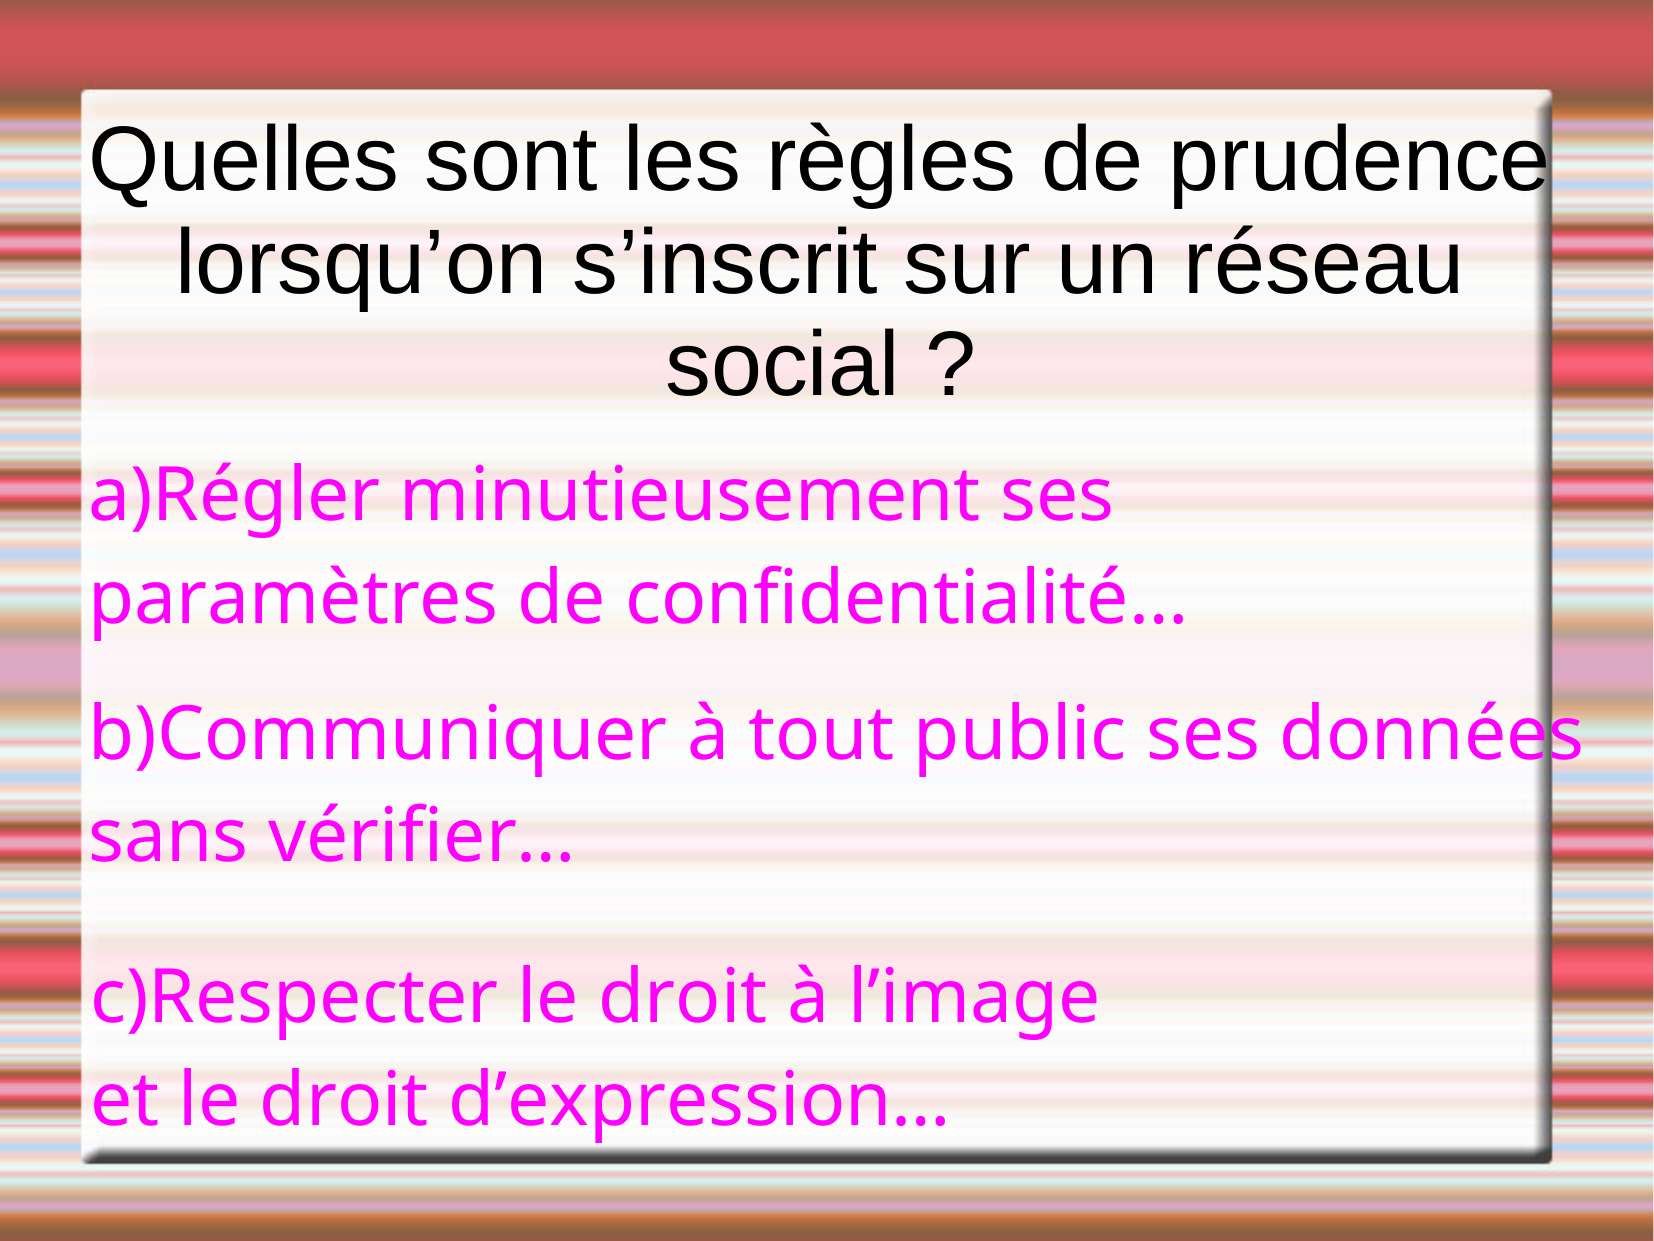

# Quelles sont les règles de prudence lorsqu’on s’inscrit sur un réseau social ?
a)Régler minutieusement ses paramètres de confidentialité…
b)Communiquer à tout public ses données sans vérifier…
c)Respecter le droit à l’image et le droit d’expression…